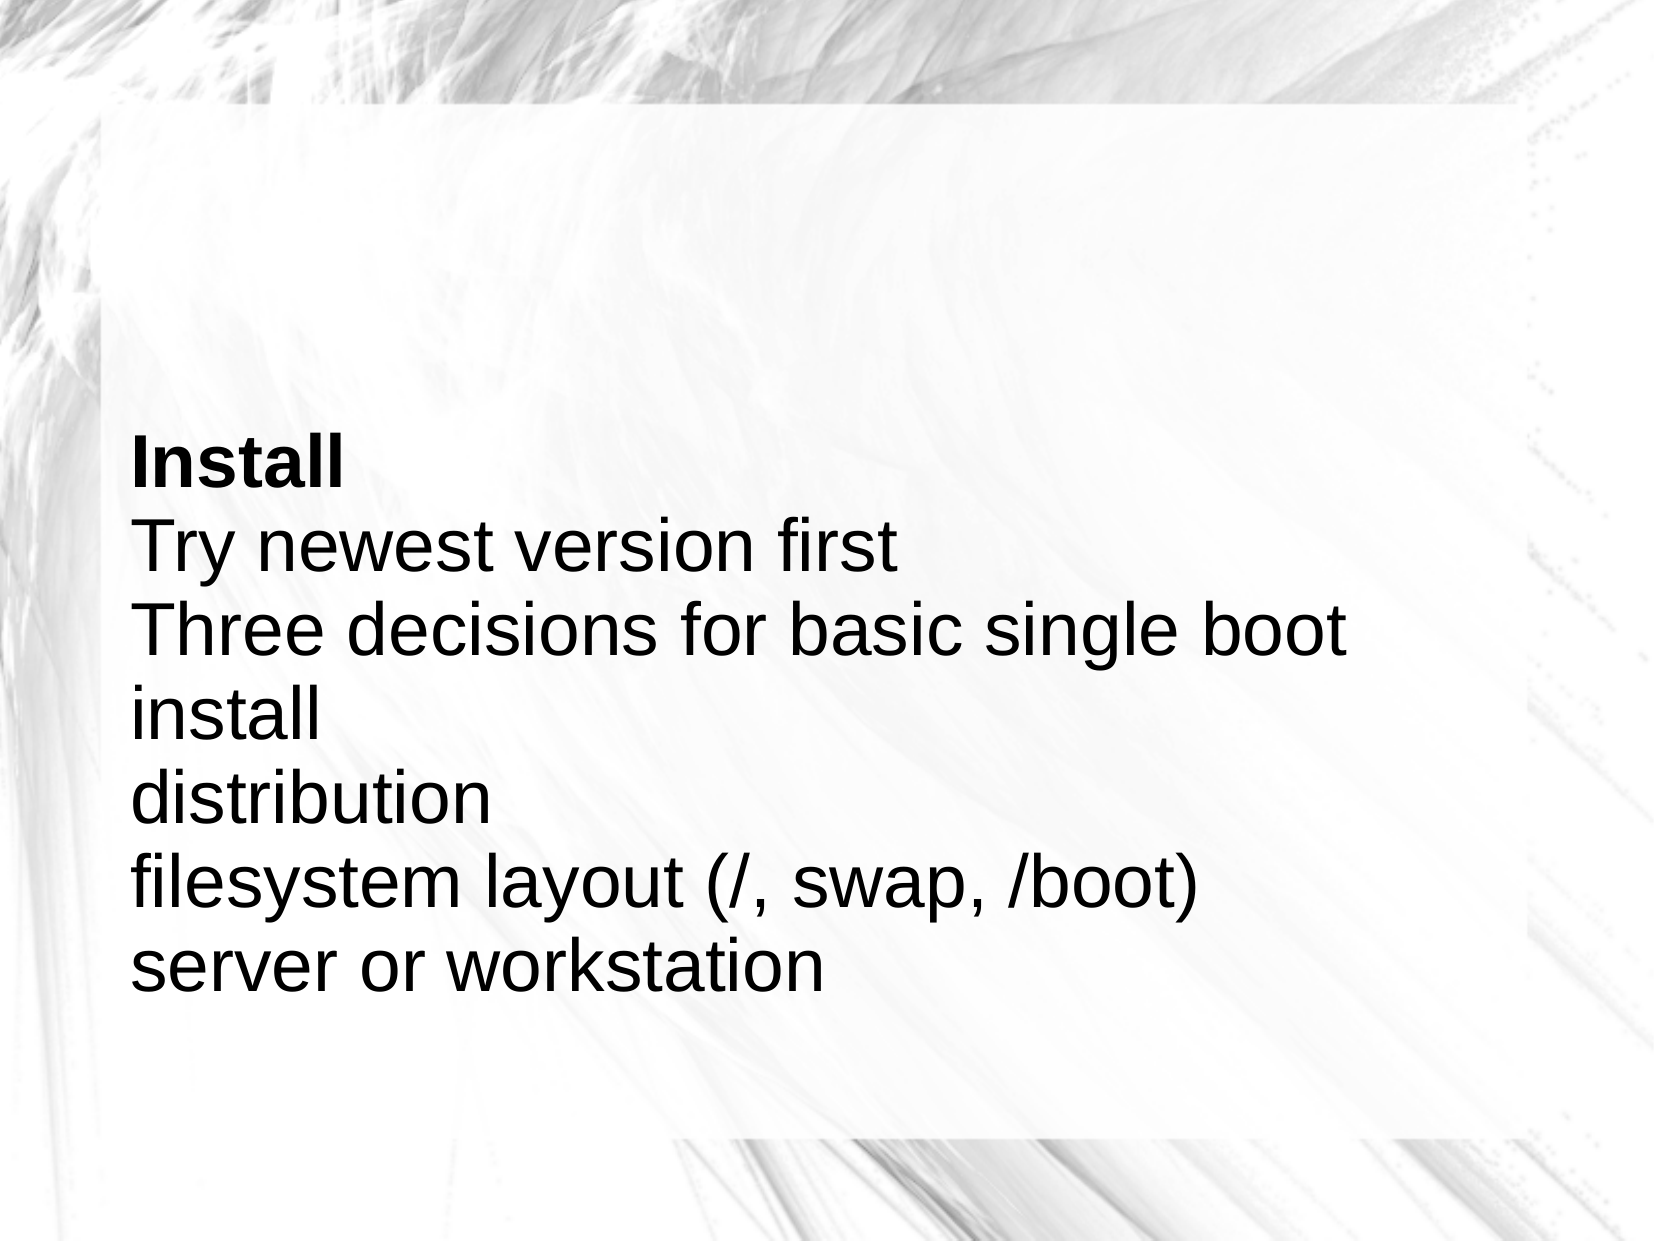

Install
Try newest version first
Three decisions for basic single boot install
distribution
filesystem layout (/, swap, /boot)
server or workstation